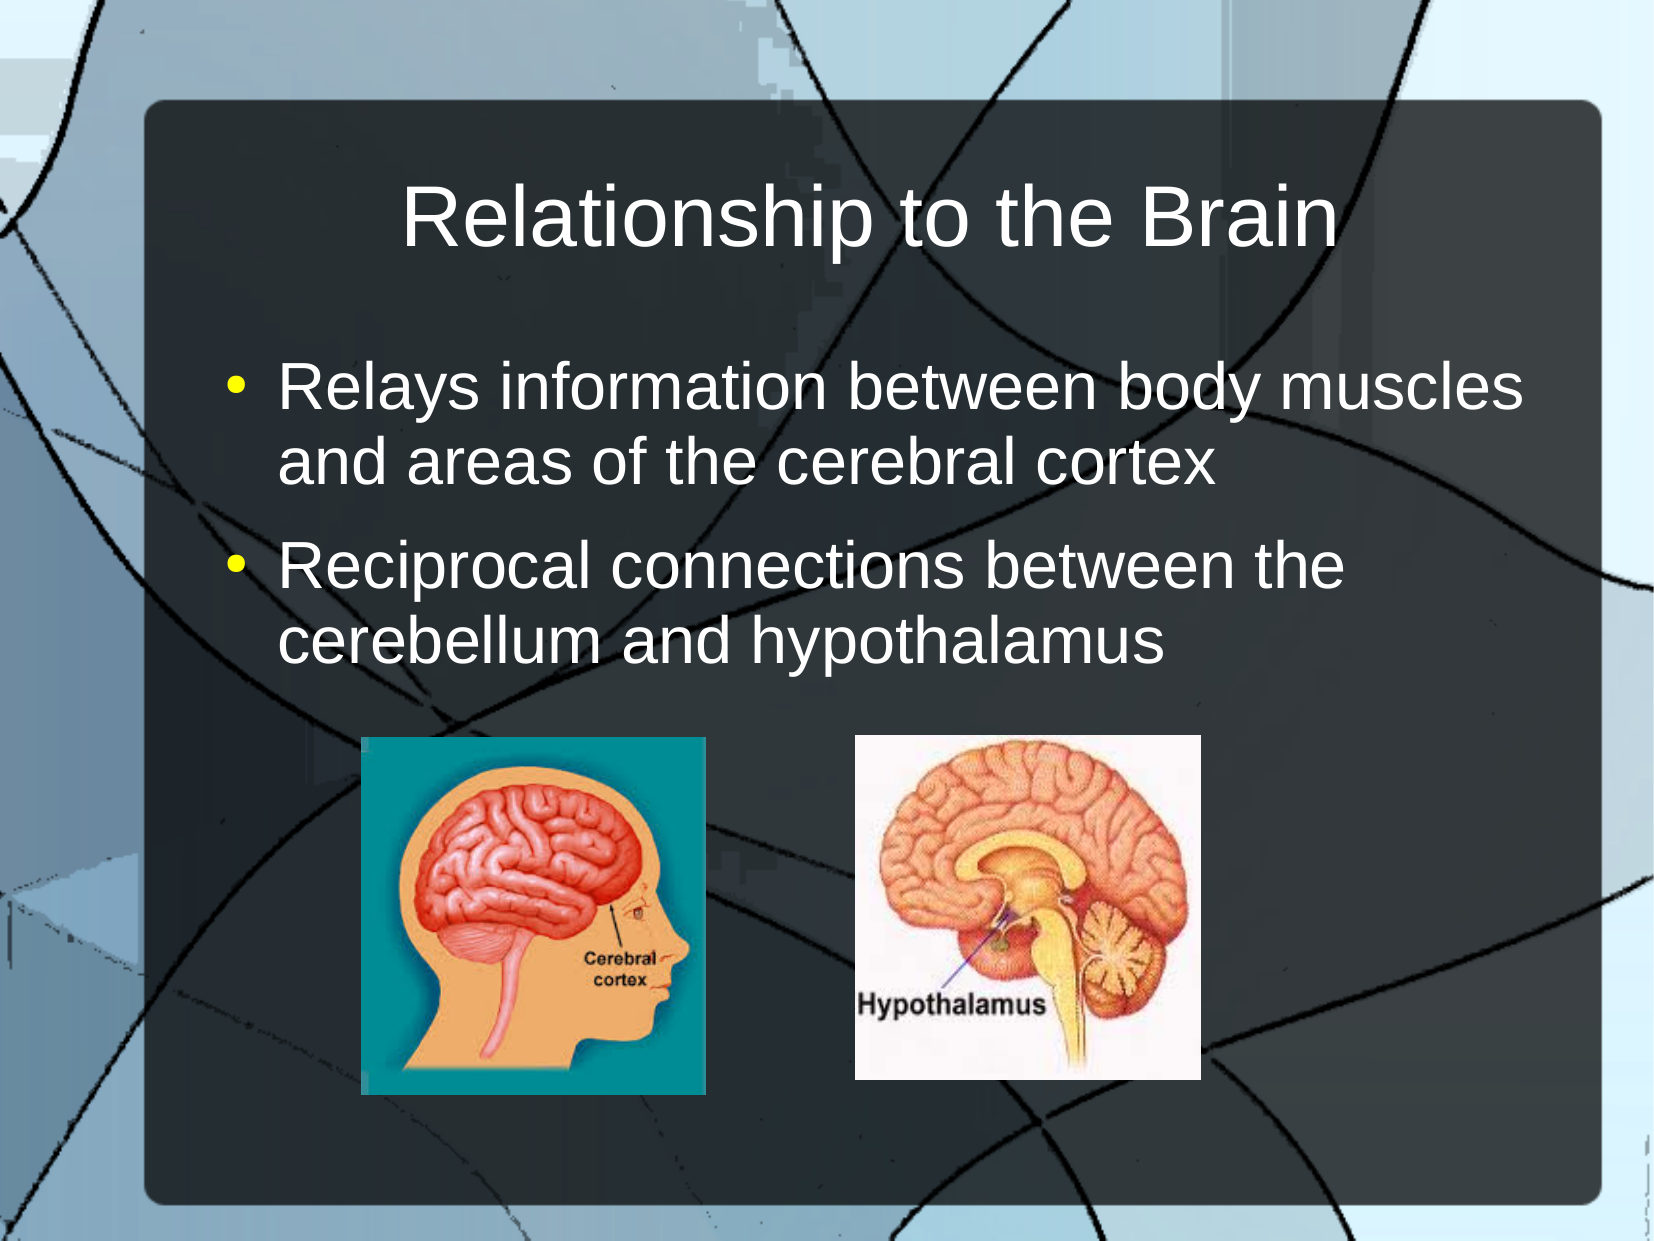

# Relationship to the Brain
Relays information between body muscles and areas of the cerebral cortex
Reciprocal connections between the cerebellum and hypothalamus